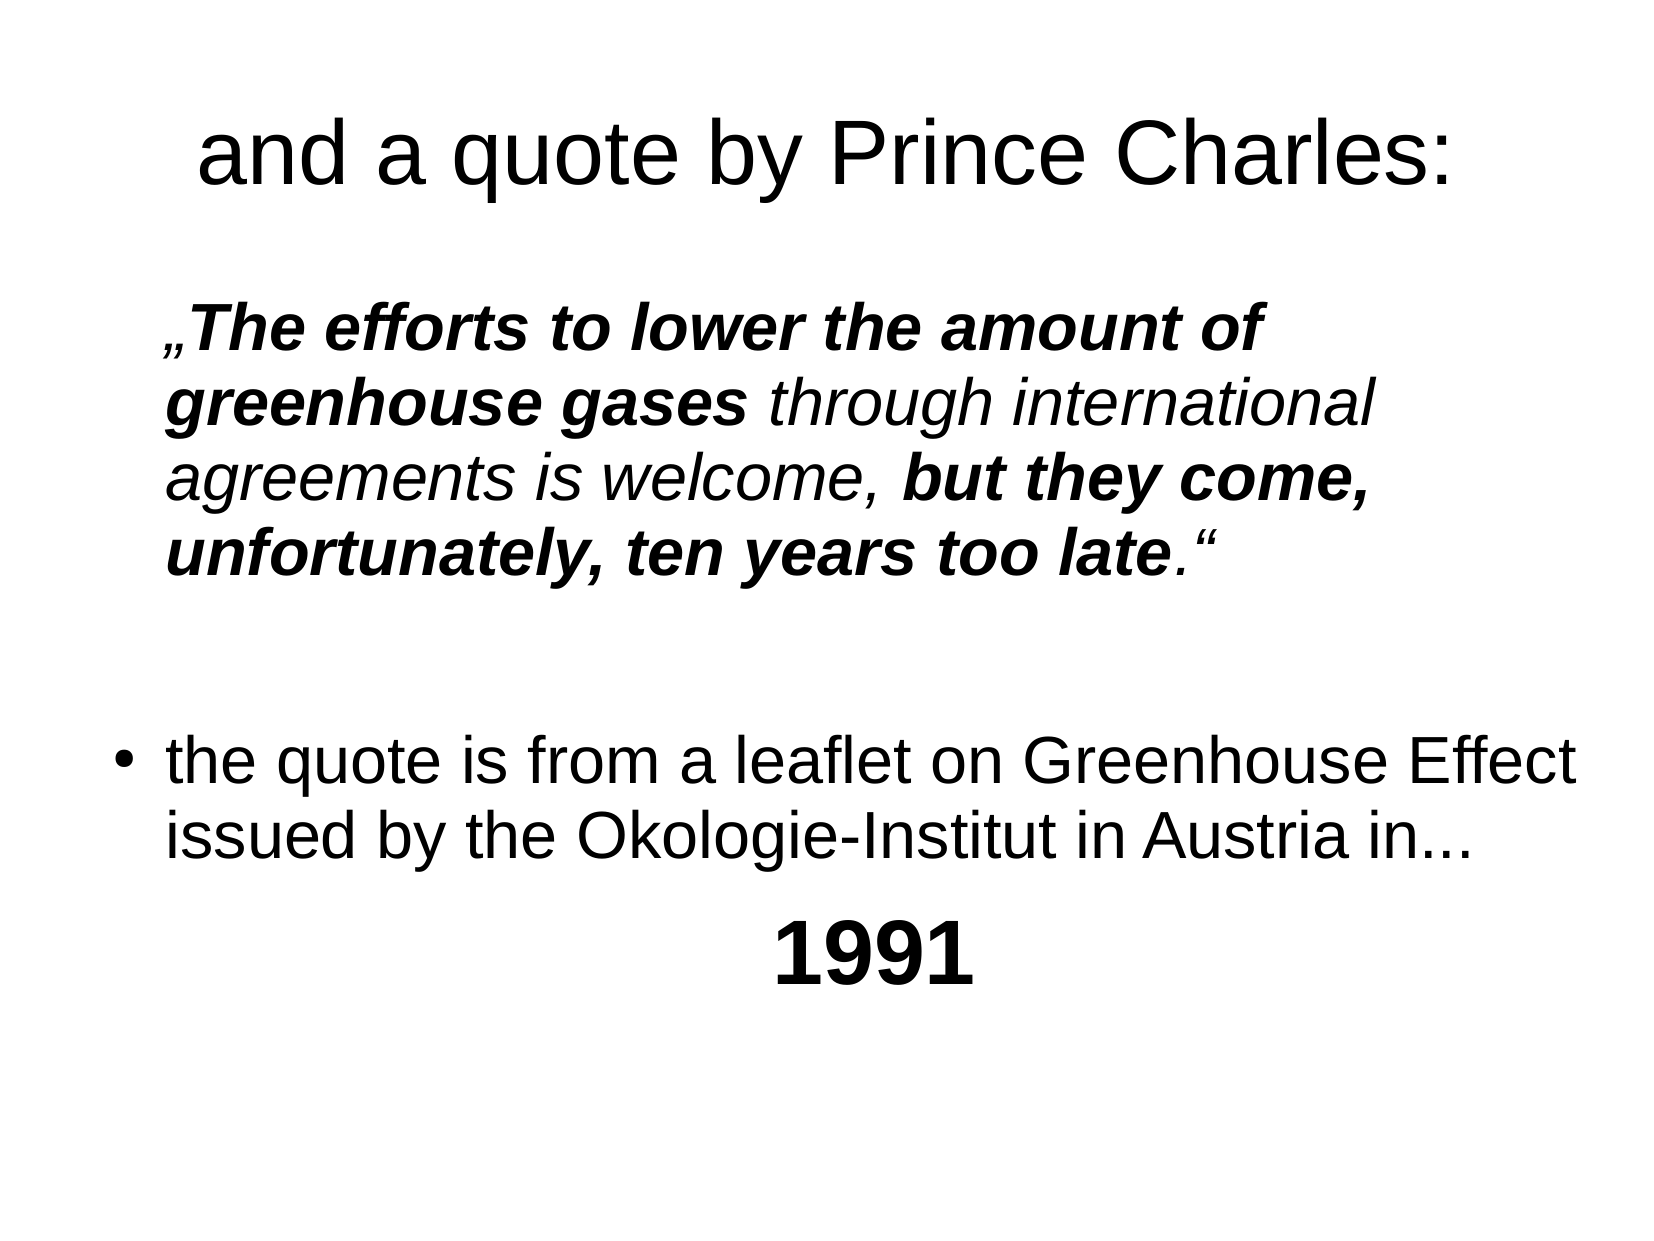

# and a quote by Prince Charles:
„The efforts to lower the amount of greenhouse gases through international agreements is welcome, but they come, unfortunately, ten years too late.“
the quote is from a leaflet on Greenhouse Effect issued by the Okologie-Institut in Austria in...
1991